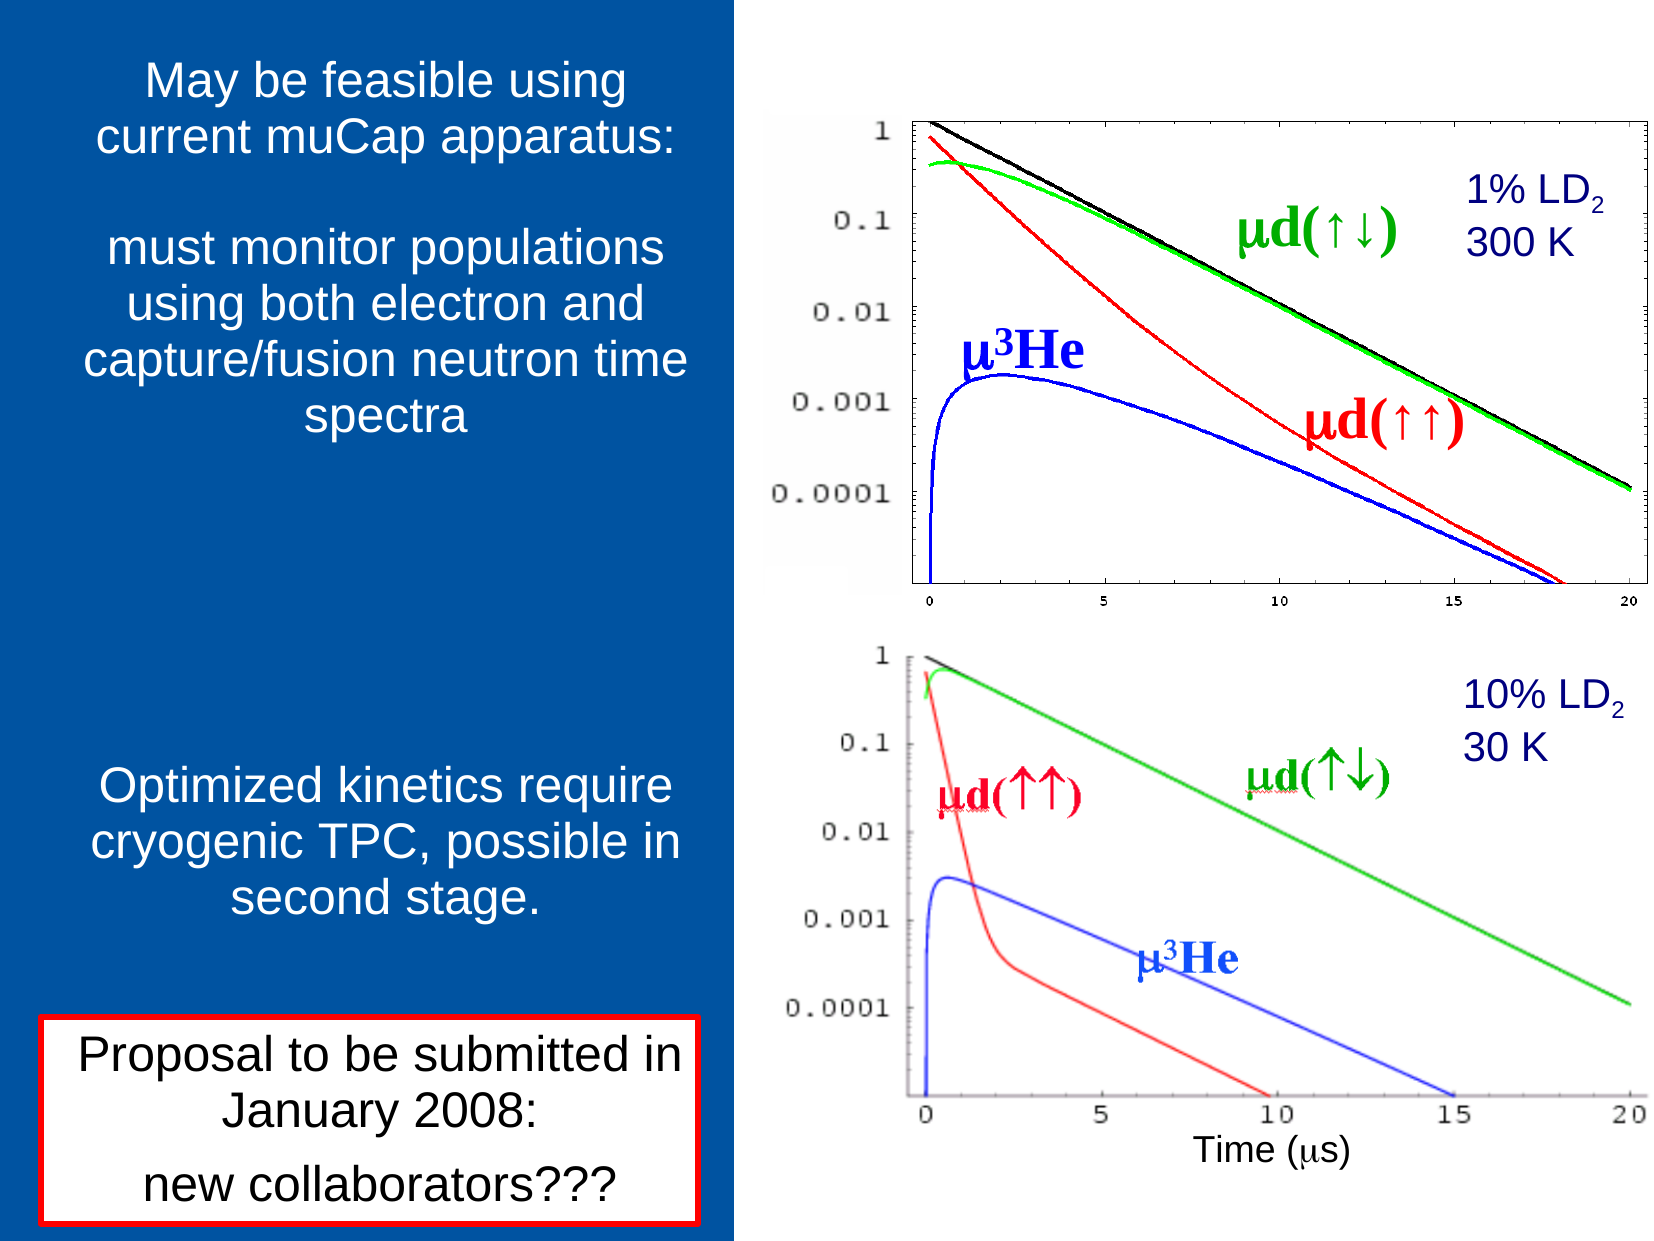

May be feasible using current muCap apparatus:
must monitor populations using both electron and capture/fusion neutron time spectra
1% LD2
300 K
μd(↑↓)
μ3He
μd(↑↑)
10% LD2
30 K
Optimized kinetics require cryogenic TPC, possible in second stage.
Proposal to be submitted in January 2008:
new collaborators???
Time (μs)